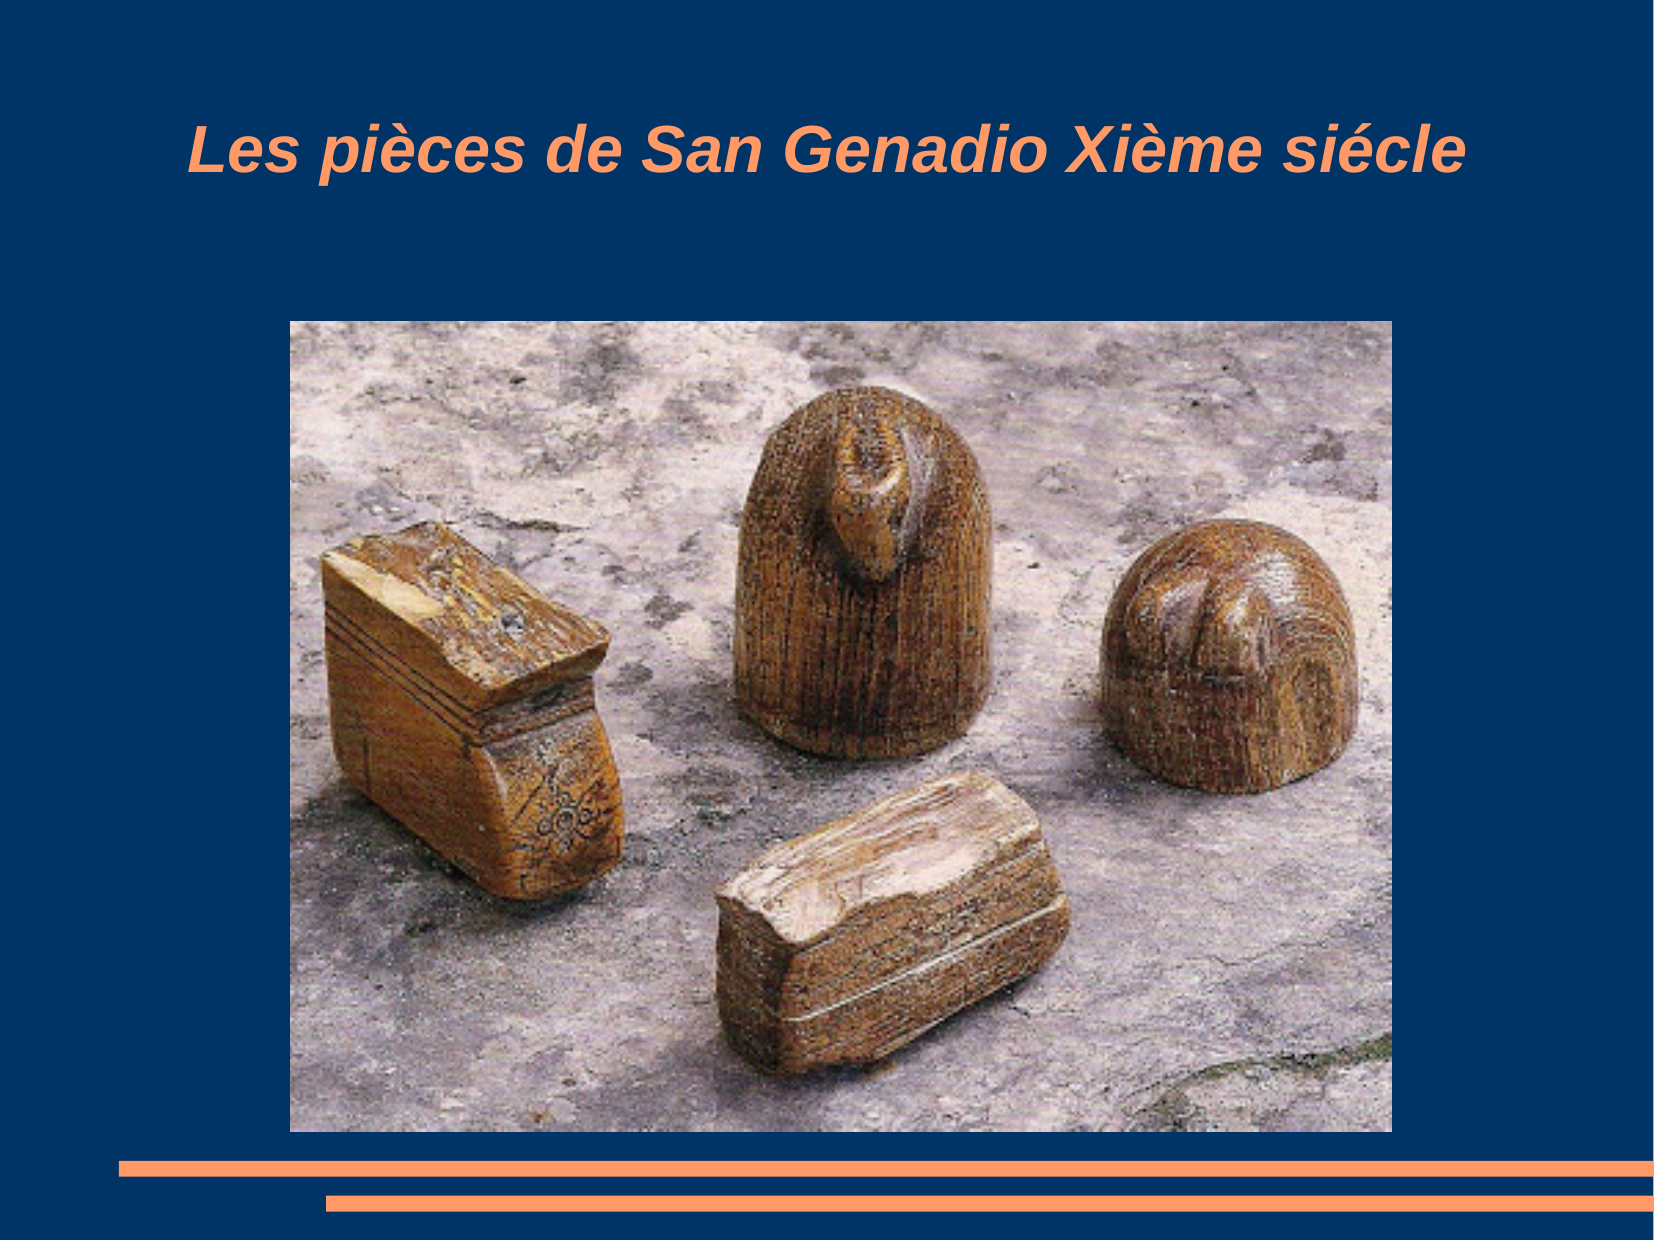

# Les pièces de San Genadio Xième siécle